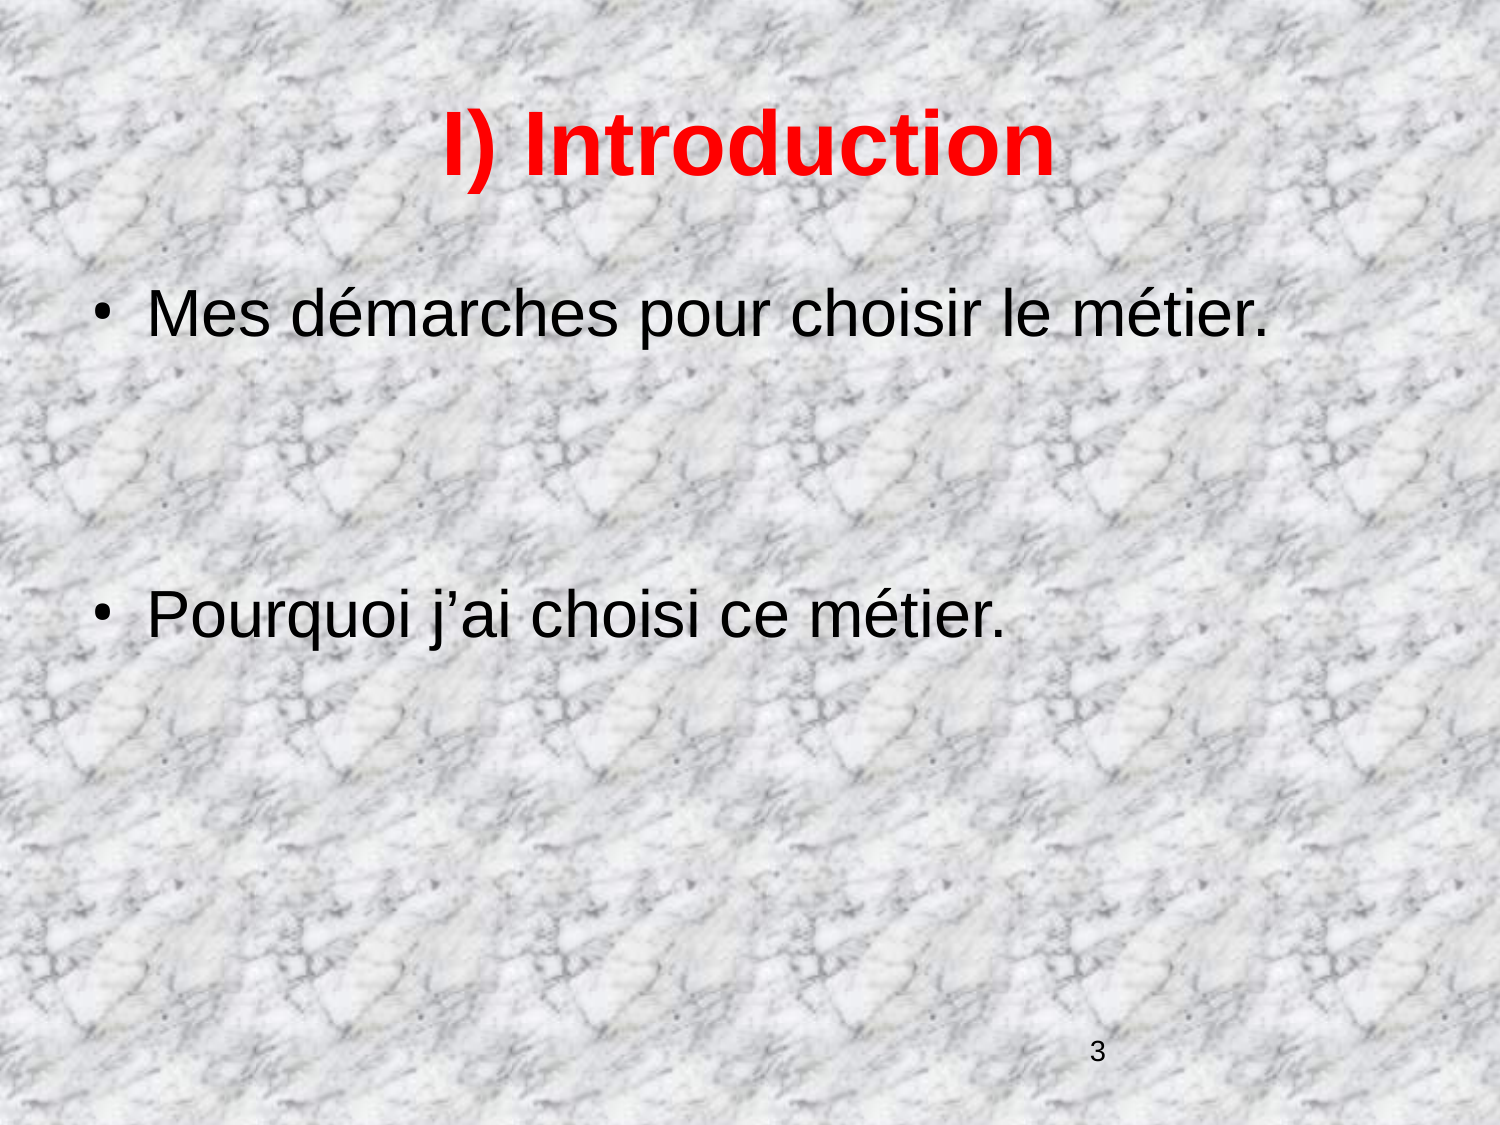

# I) Introduction
Mes démarches pour choisir le métier.
Pourquoi j’ai choisi ce métier.